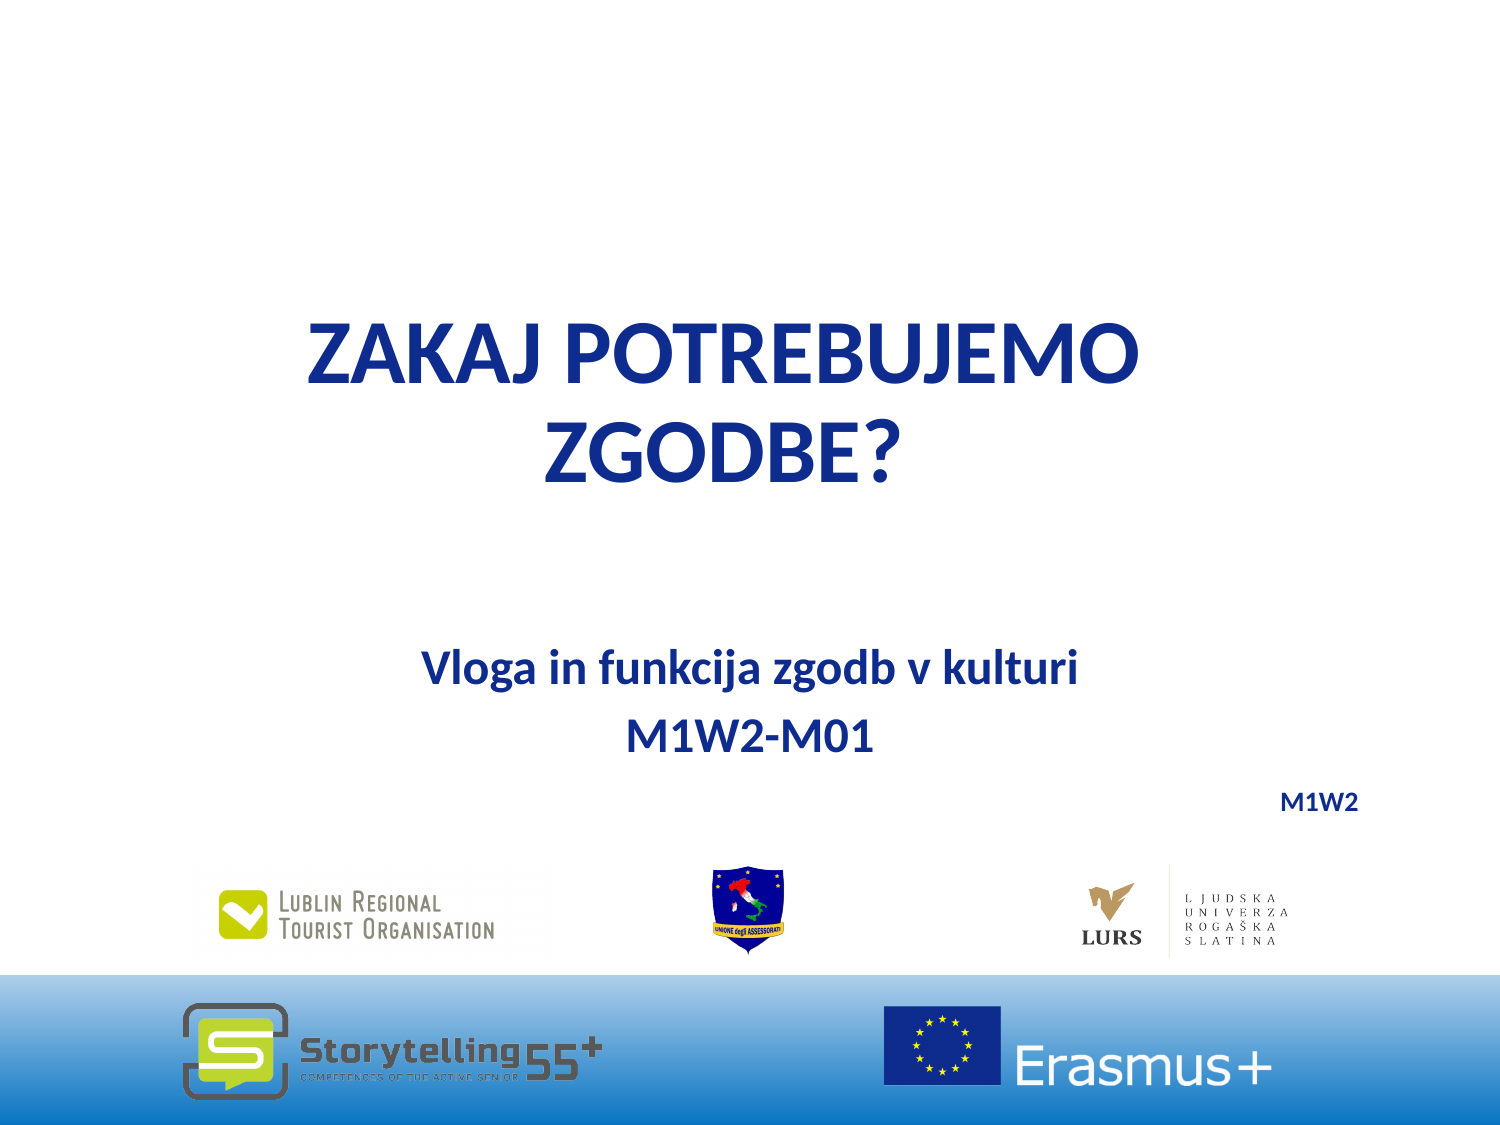

# ZAKAJ POTREBUJEMO ZGODBE?
Vloga in funkcija zgodb v kulturi
M1W2-M01
M1W2